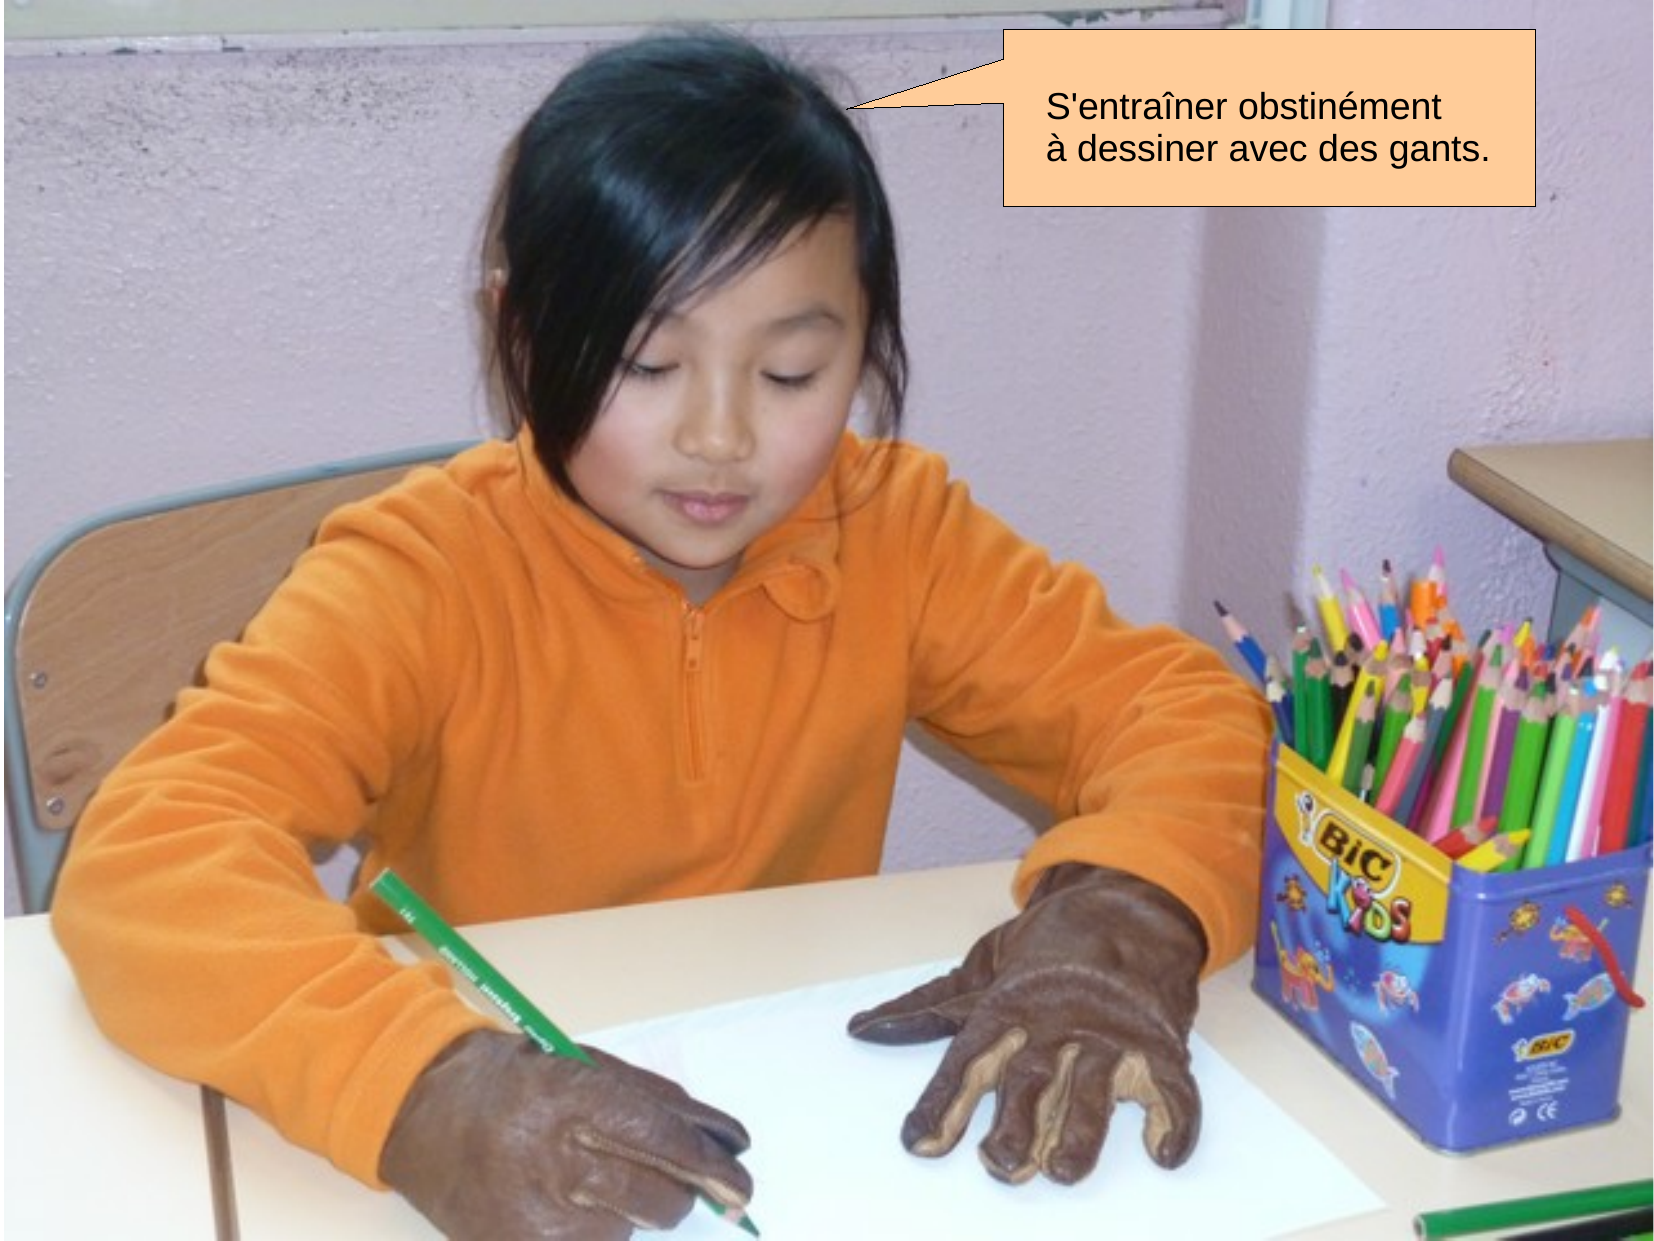

S'entraîner obstinément
à dessiner avec des gants.